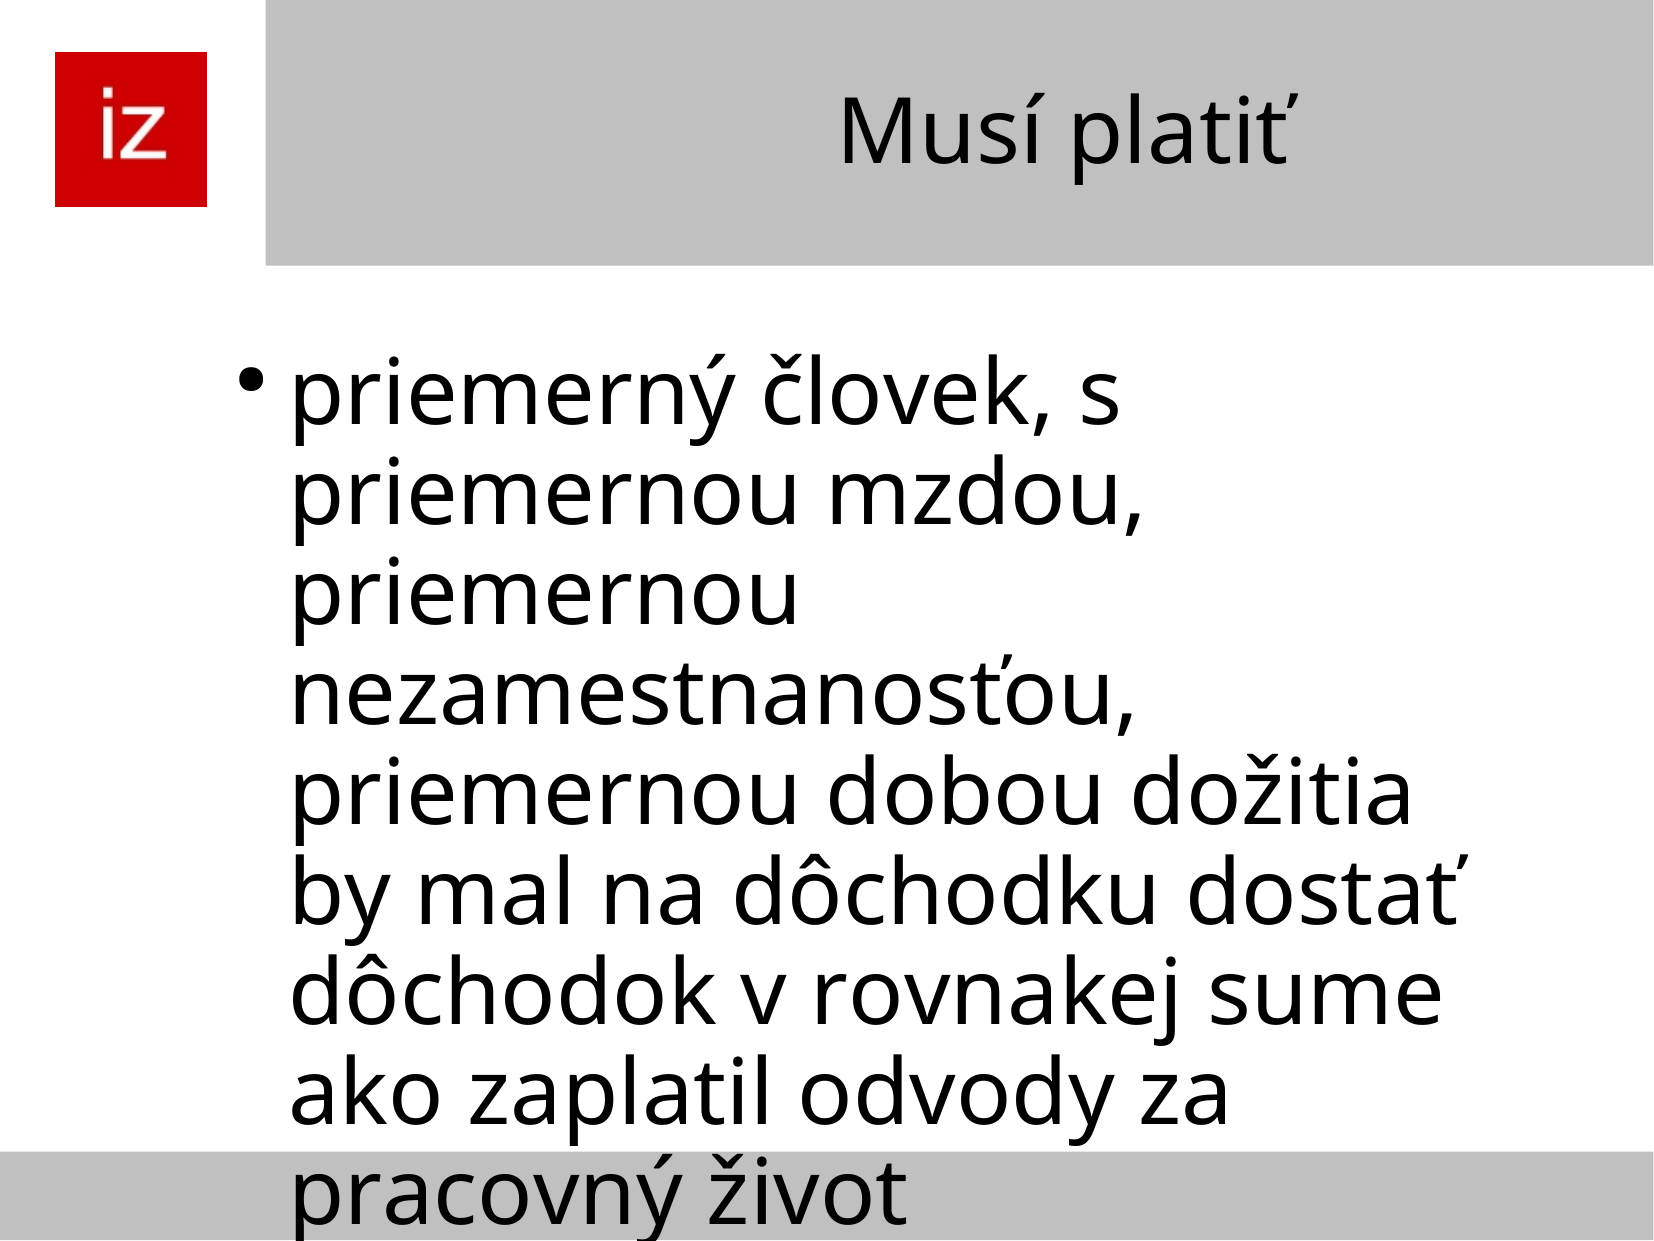

# Musí platiť
priemerný človek, s priemernou mzdou, priemernou nezamestnanosťou, priemernou dobou dožitia by mal na dôchodku dostať dôchodok v rovnakej sume ako zaplatil odvody za pracovný život